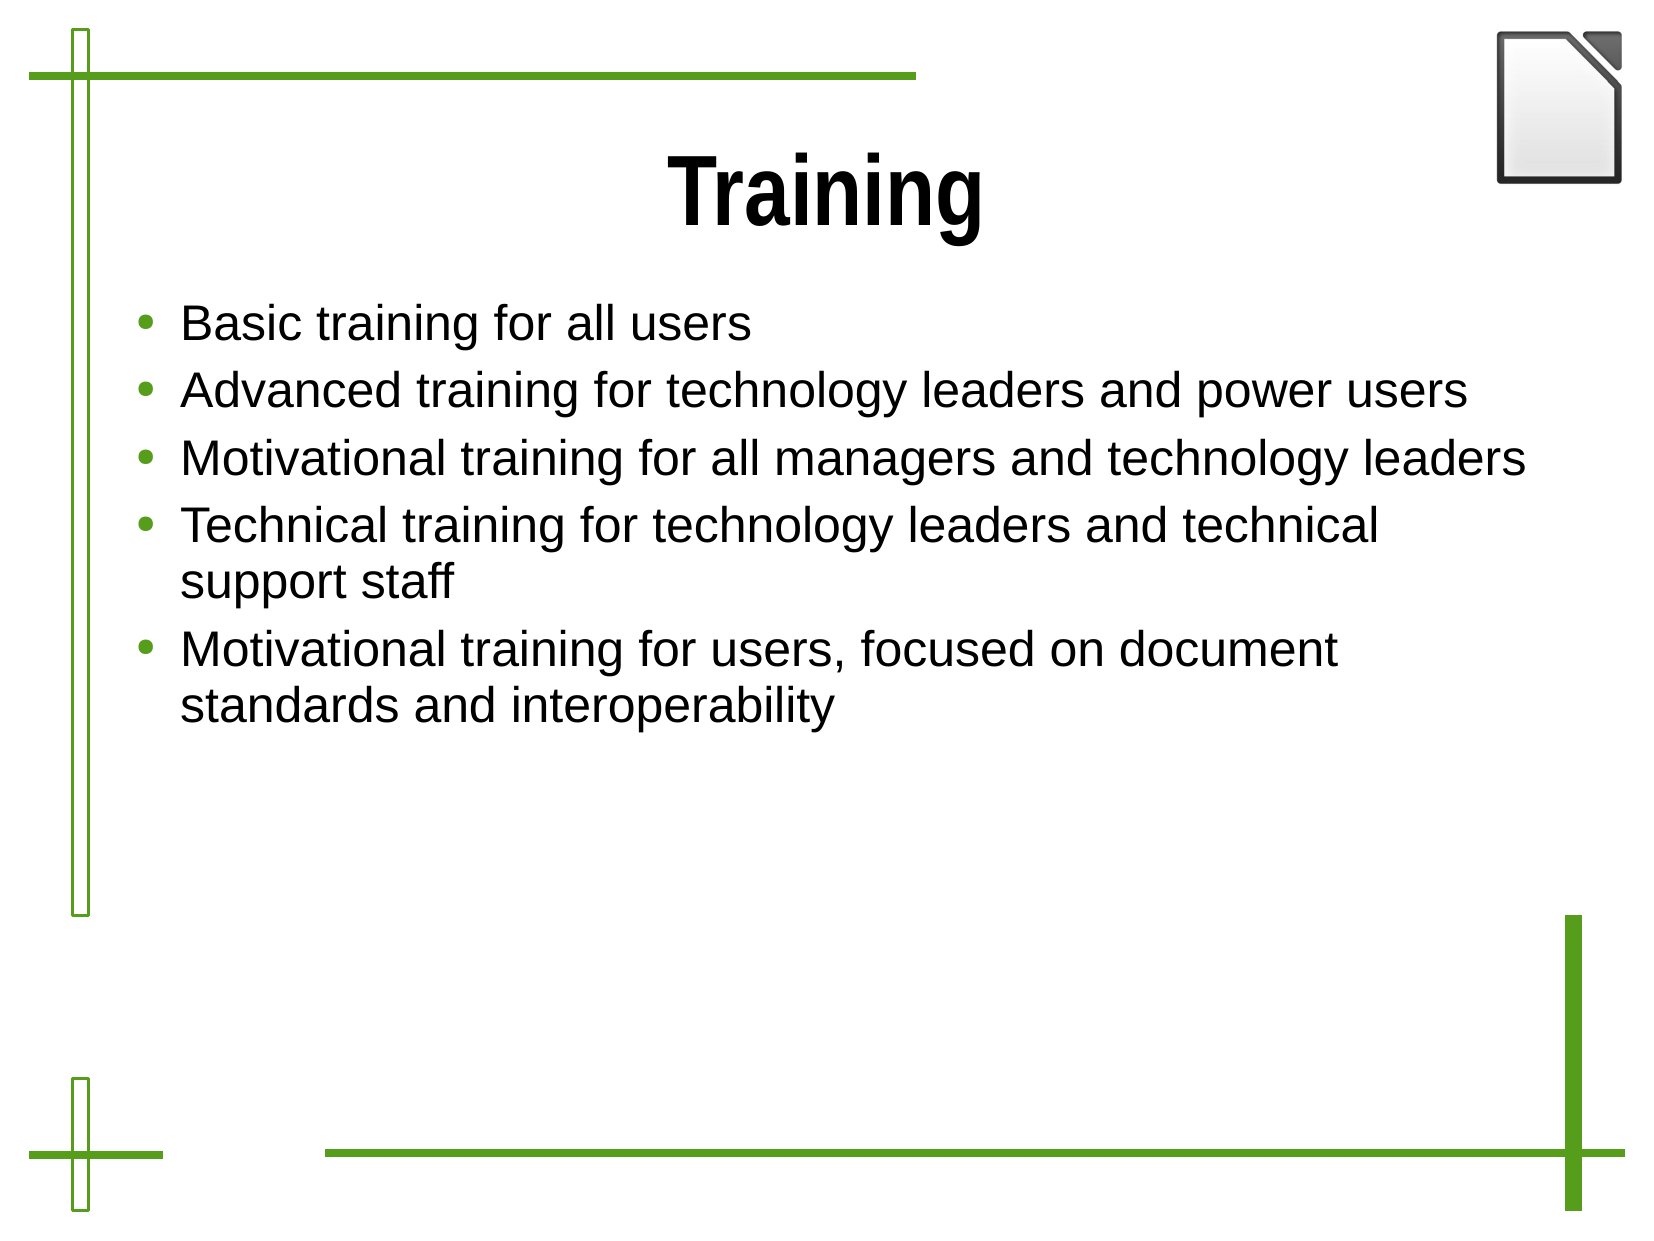

# Training
Basic training for all users
Advanced training for technology leaders and power users
Motivational training for all managers and technology leaders
Technical training for technology leaders and technical support staff
Motivational training for users, focused on document standards and interoperability